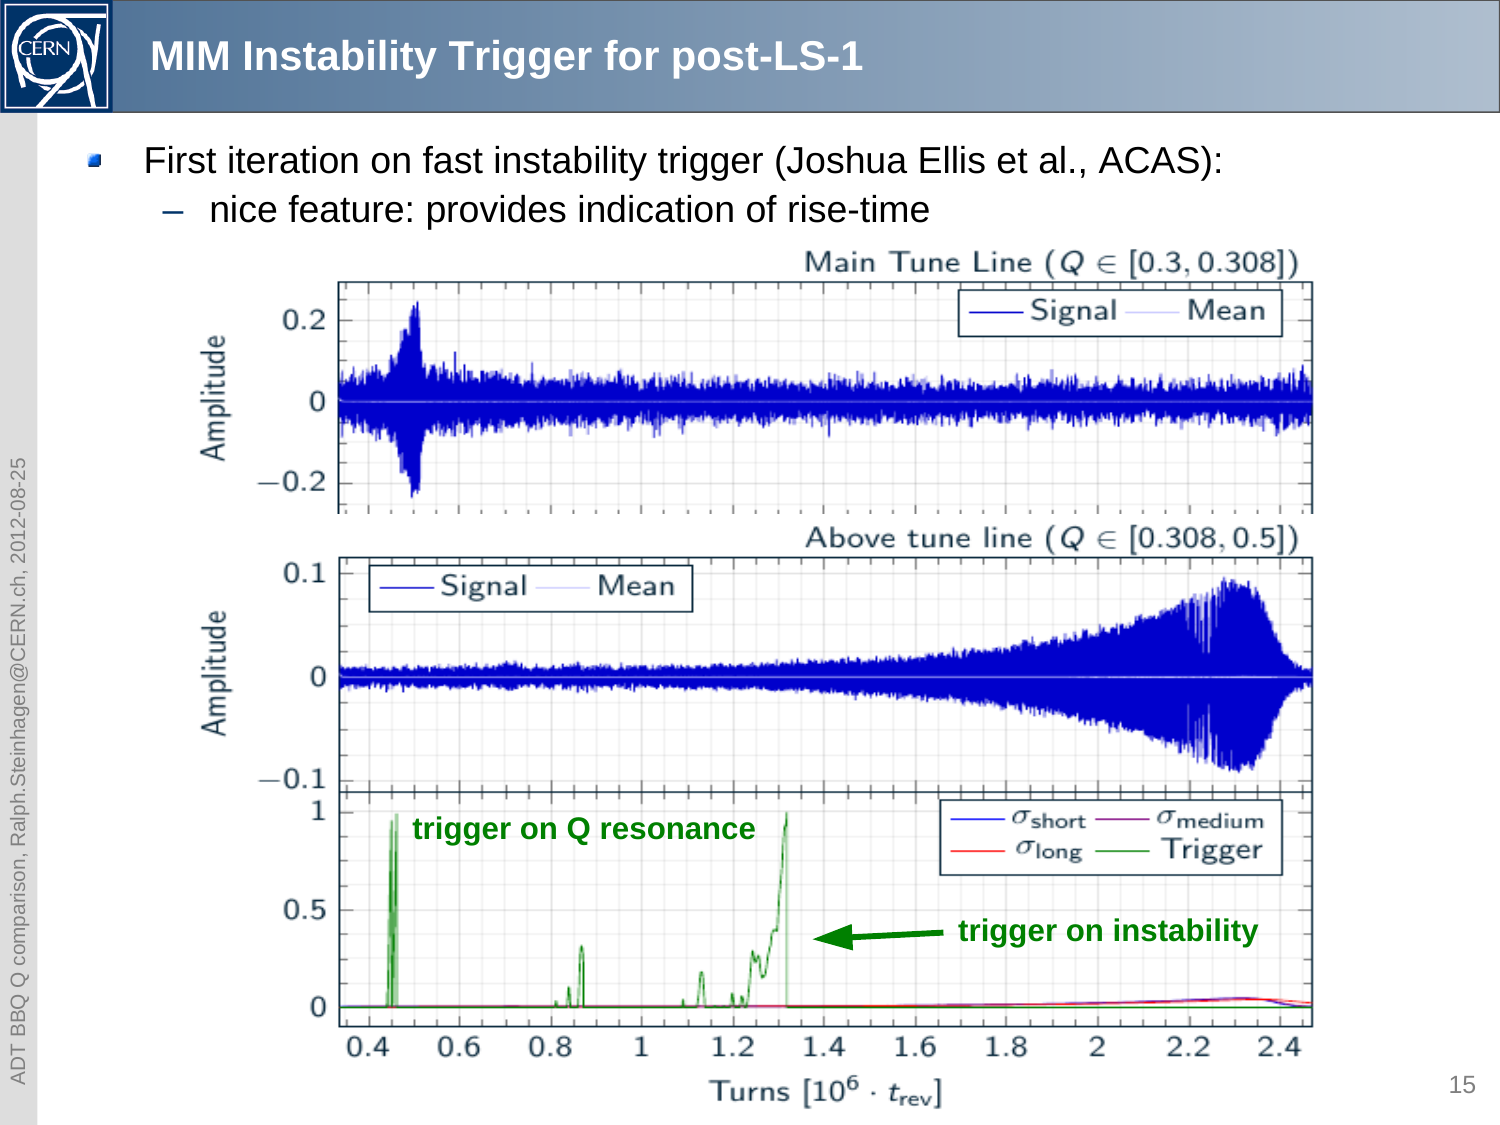

# MIM Instability Trigger for post-LS-1
First iteration on fast instability trigger (Joshua Ellis et al., ACAS):
nice feature: provides indication of rise-time
trigger on Q resonance
trigger on instability